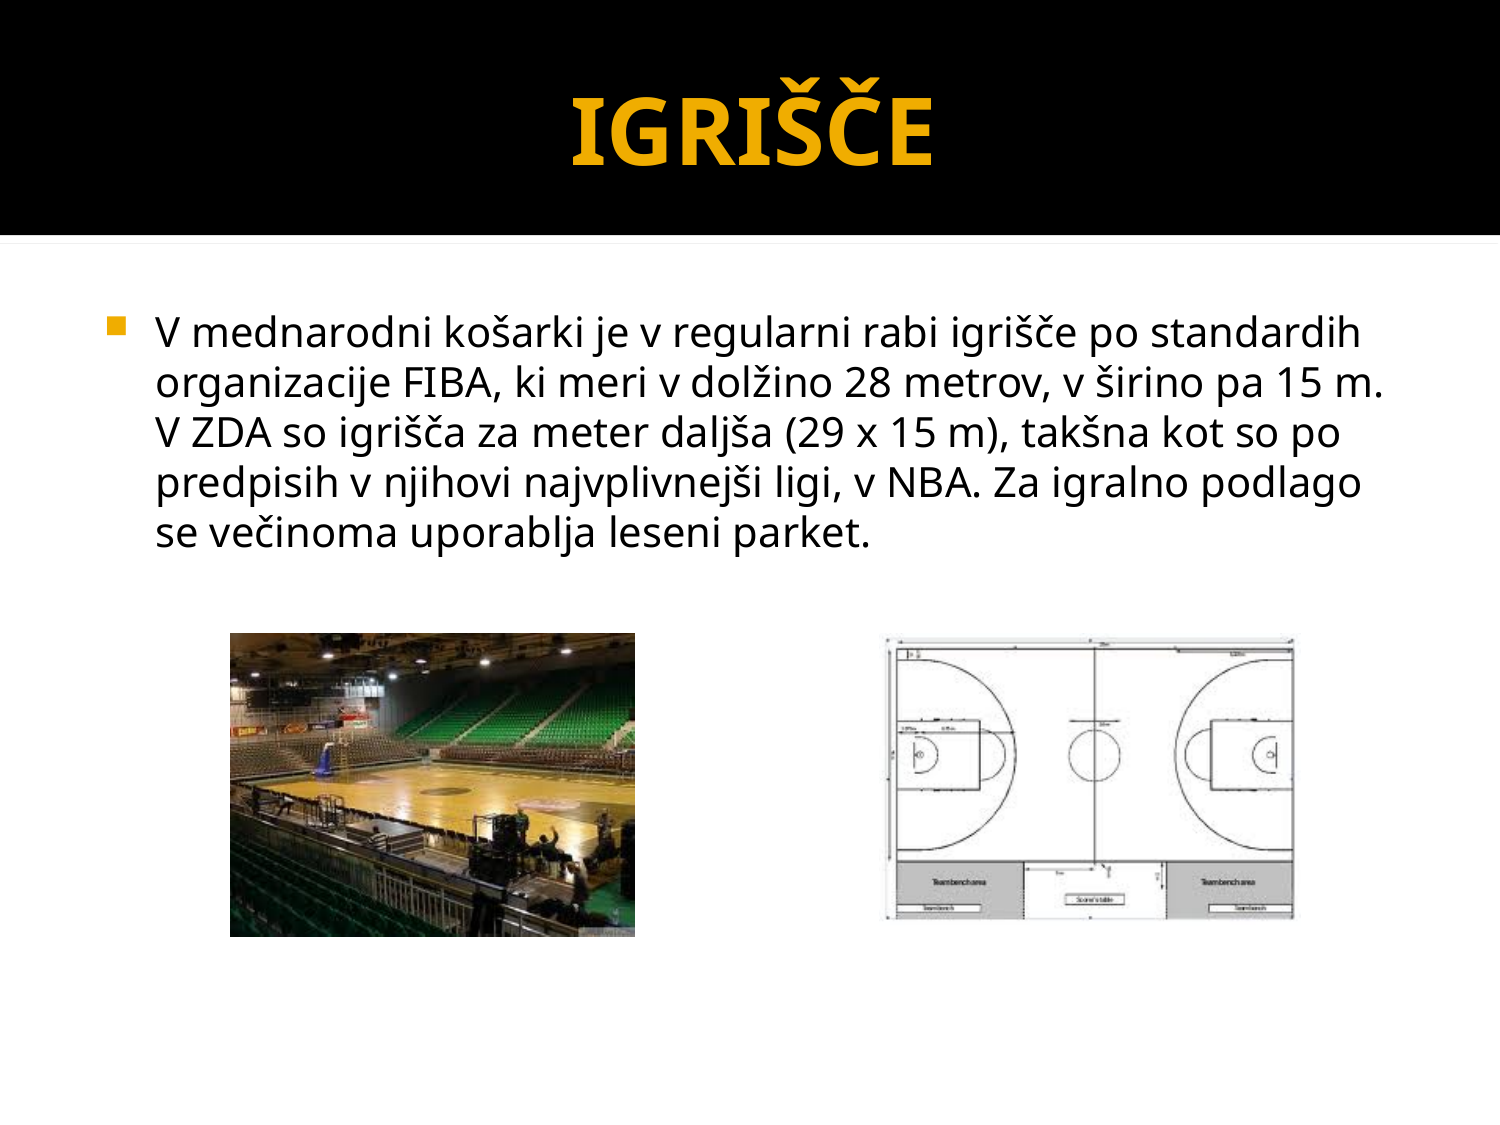

# IGRIŠČE
V mednarodni košarki je v regularni rabi igrišče po standardih organizacije FIBA, ki meri v dolžino 28 metrov, v širino pa 15 m. V ZDA so igrišča za meter daljša (29 x 15 m), takšna kot so po predpisih v njihovi najvplivnejši ligi, v NBA. Za igralno podlago se večinoma uporablja leseni parket.